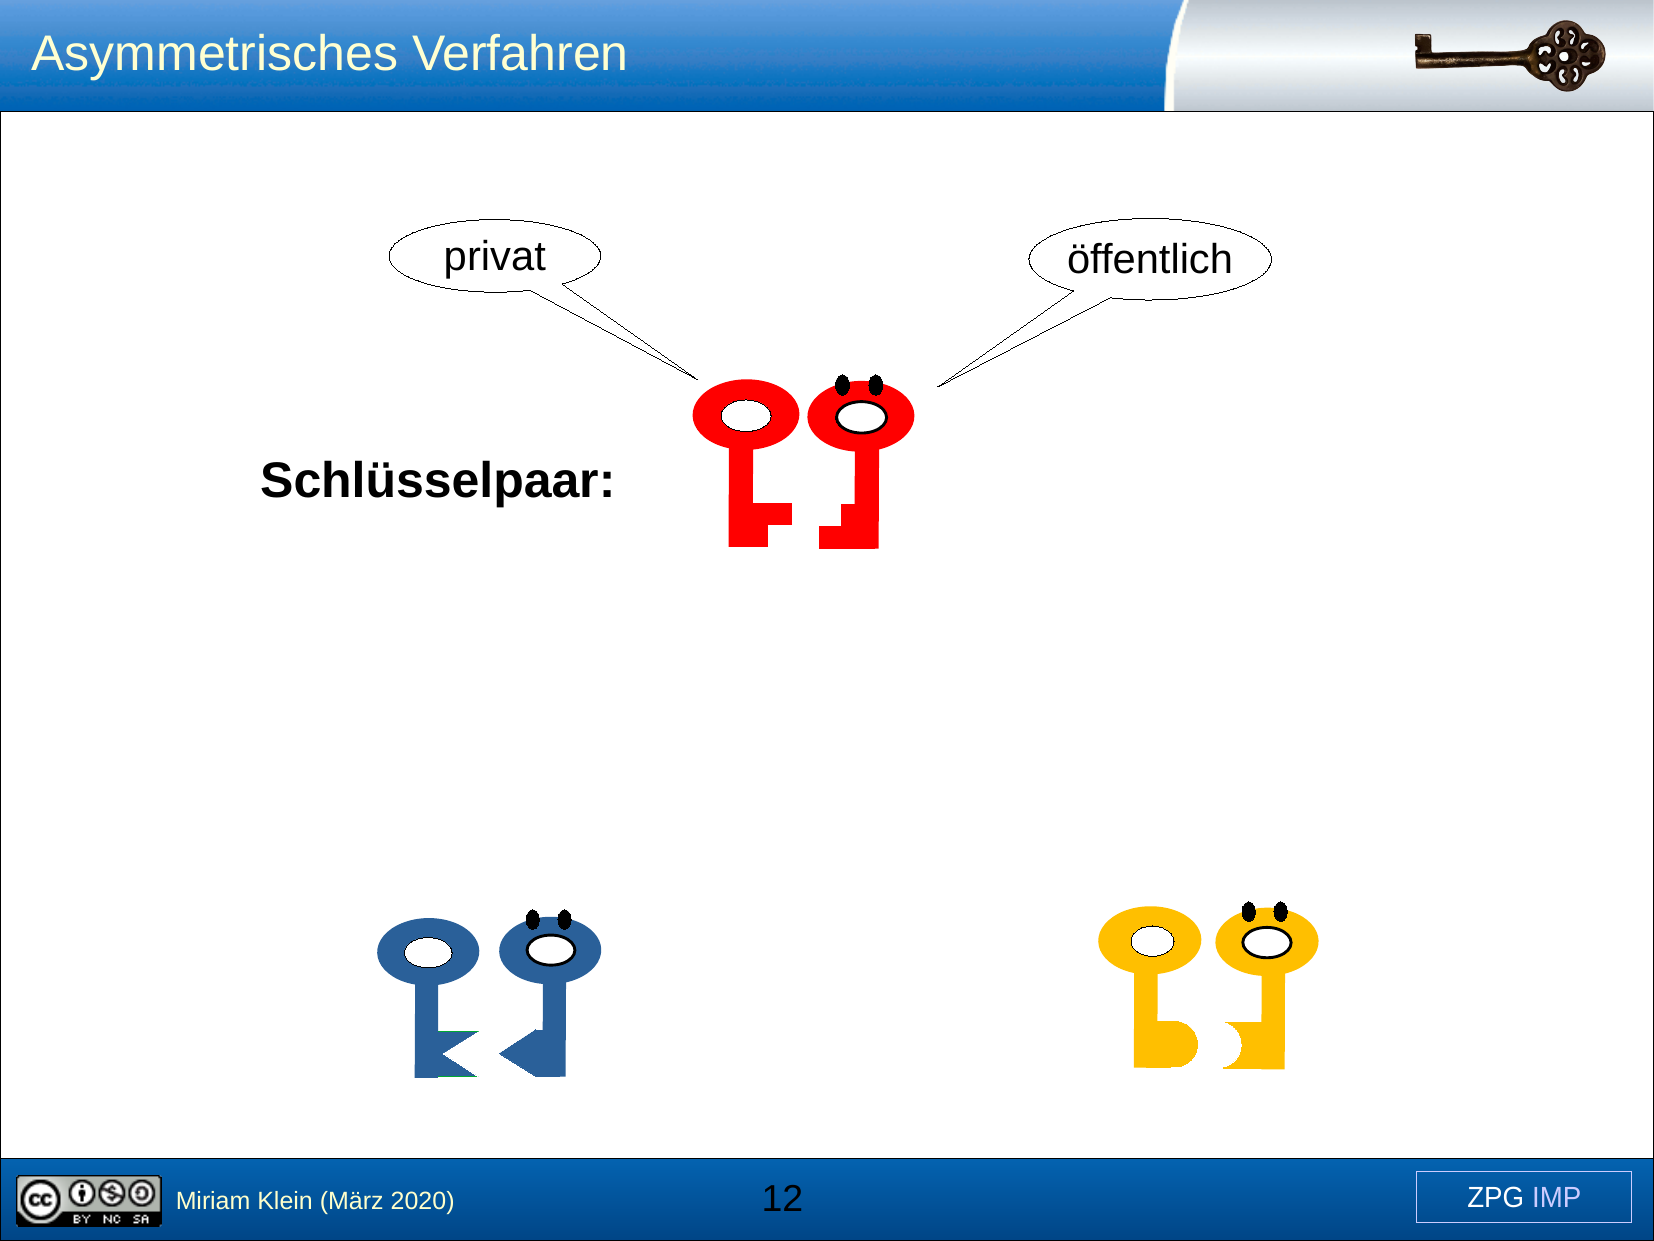

# Asymmetrisches Verfahren
öffentlich
privat
		Schlüsselpaar:
12